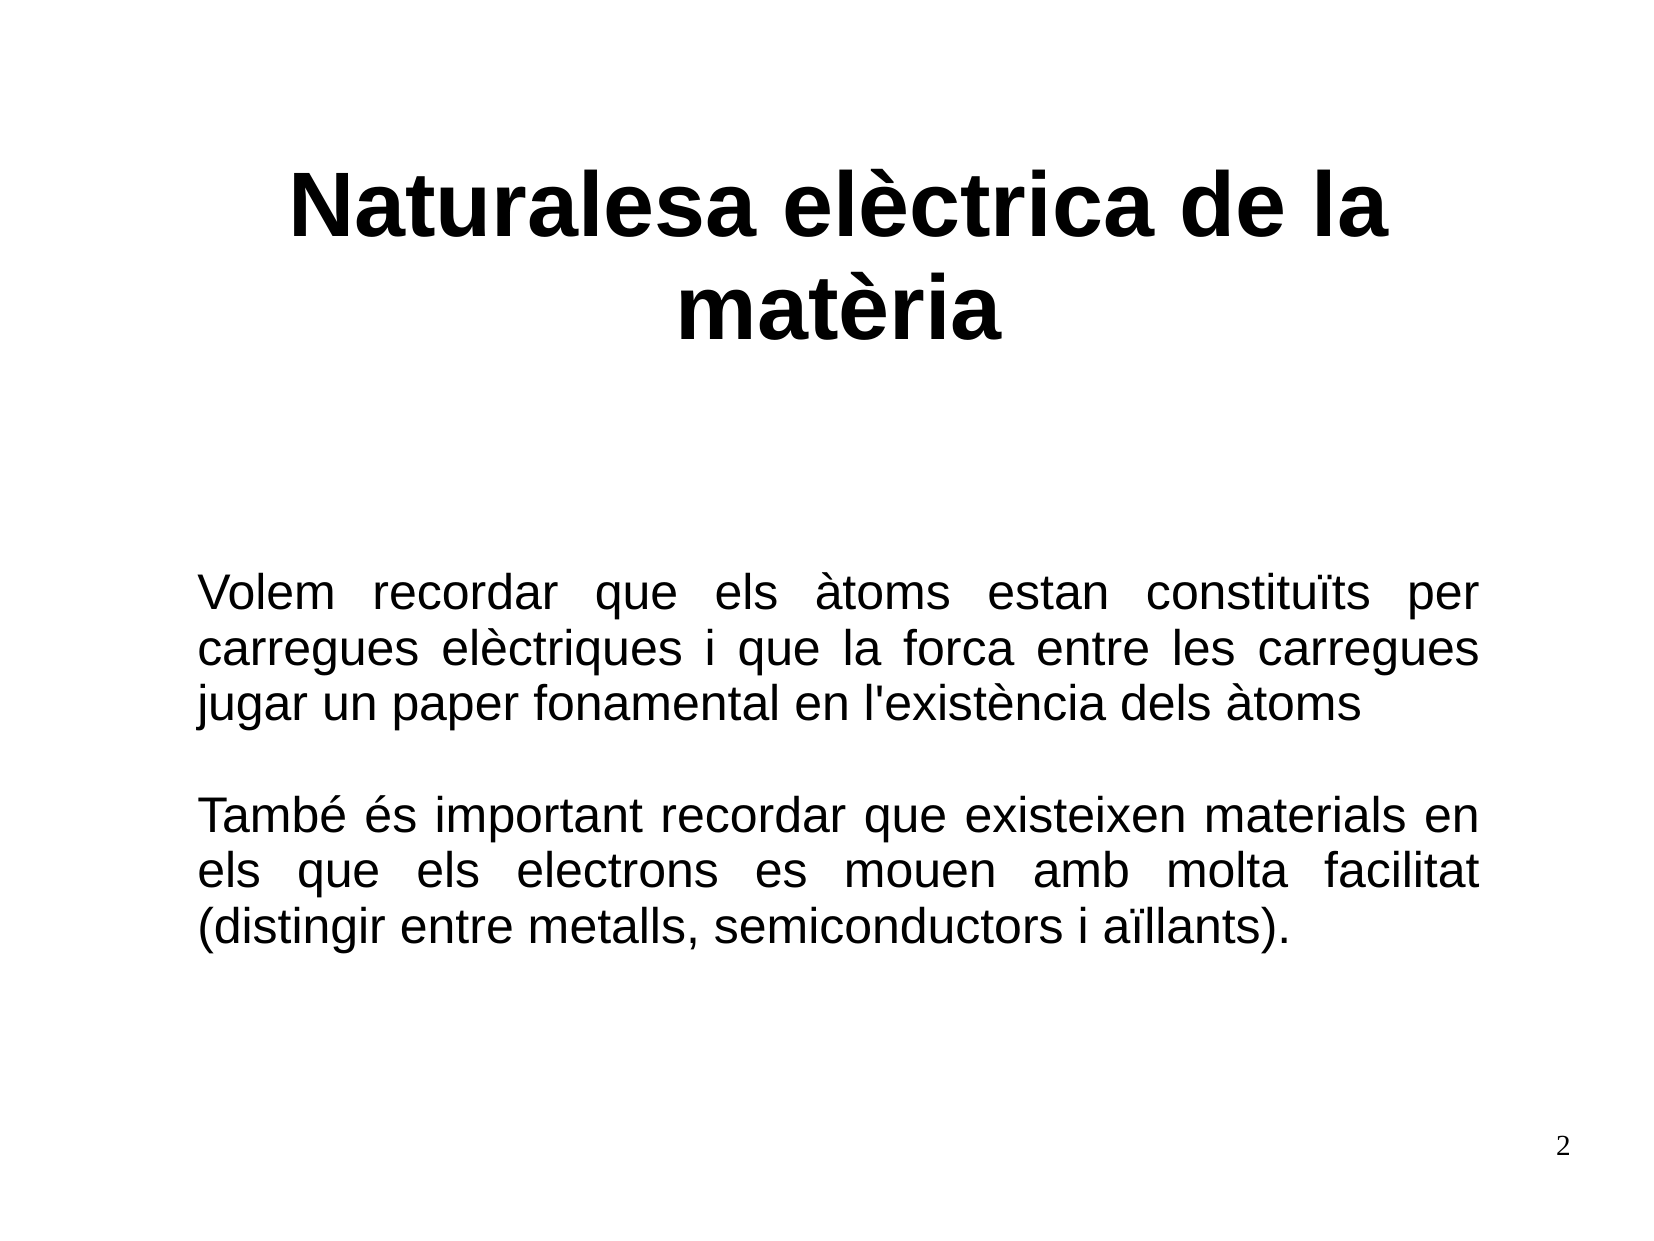

Naturalesa elèctrica de la matèria
Volem recordar que els àtoms estan constituïts per carregues elèctriques i que la forca entre les carregues jugar un paper fonamental en l'existència dels àtoms
També és important recordar que existeixen materials en els que els electrons es mouen amb molta facilitat (distingir entre metalls, semiconductors i aïllants).
2